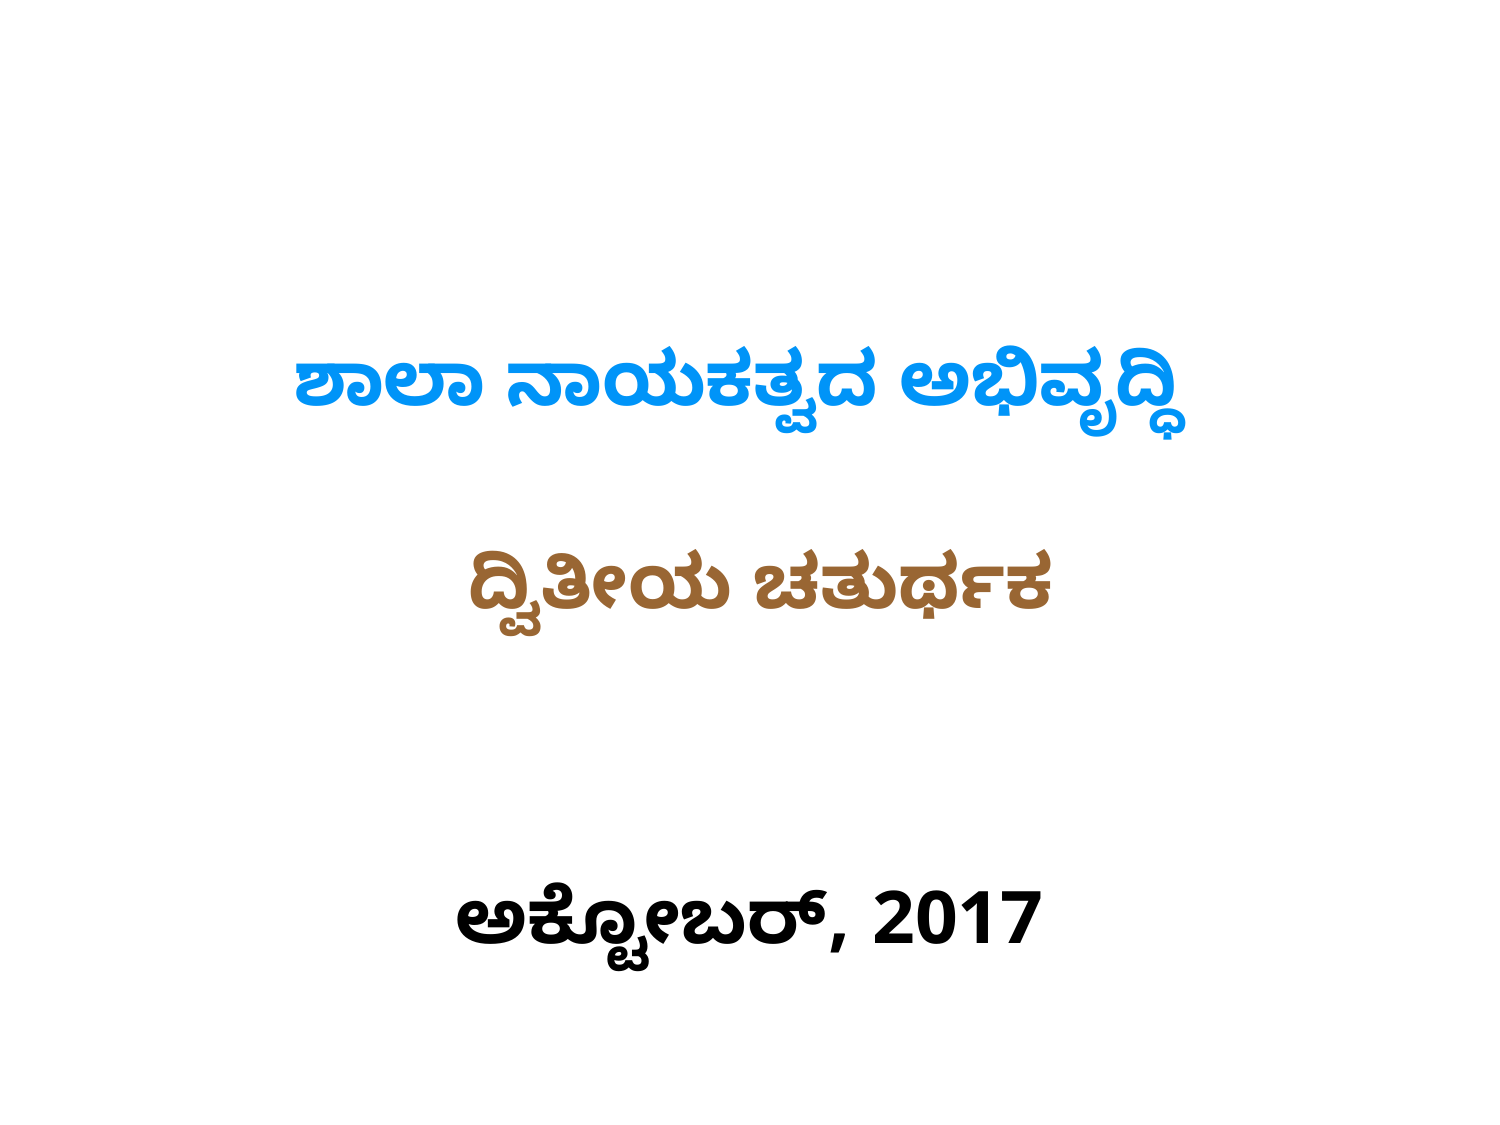

# ಶಾಲಾ ನಾಯಕತ್ವದ ಅಭಿವೃದ್ಧಿ ದ್ವಿತೀಯ ಚತುರ್ಥಕ
ಅಕ್ಟೋಬರ್, 2017